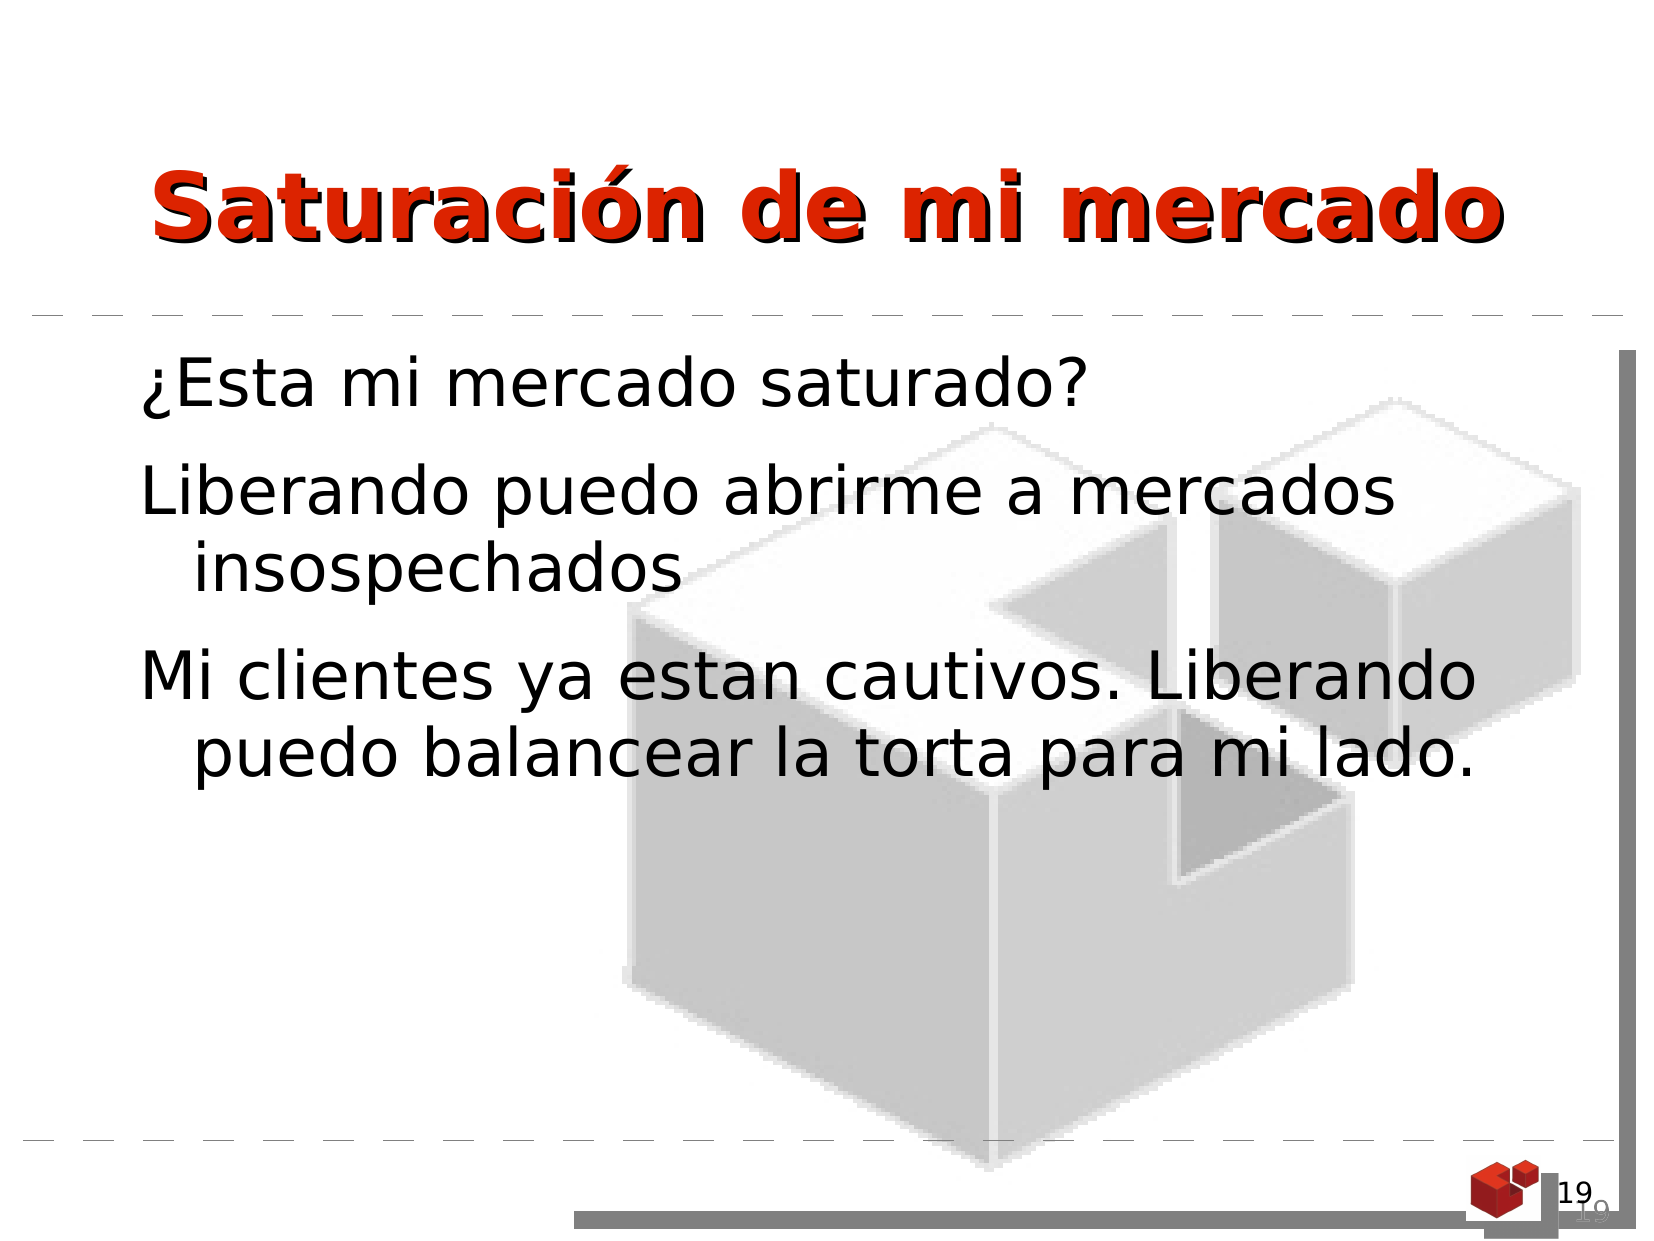

# Saturación de mi mercado
¿Esta mi mercado saturado?
Liberando puedo abrirme a mercados insospechados
Mi clientes ya estan cautivos. Liberando puedo balancear la torta para mi lado.